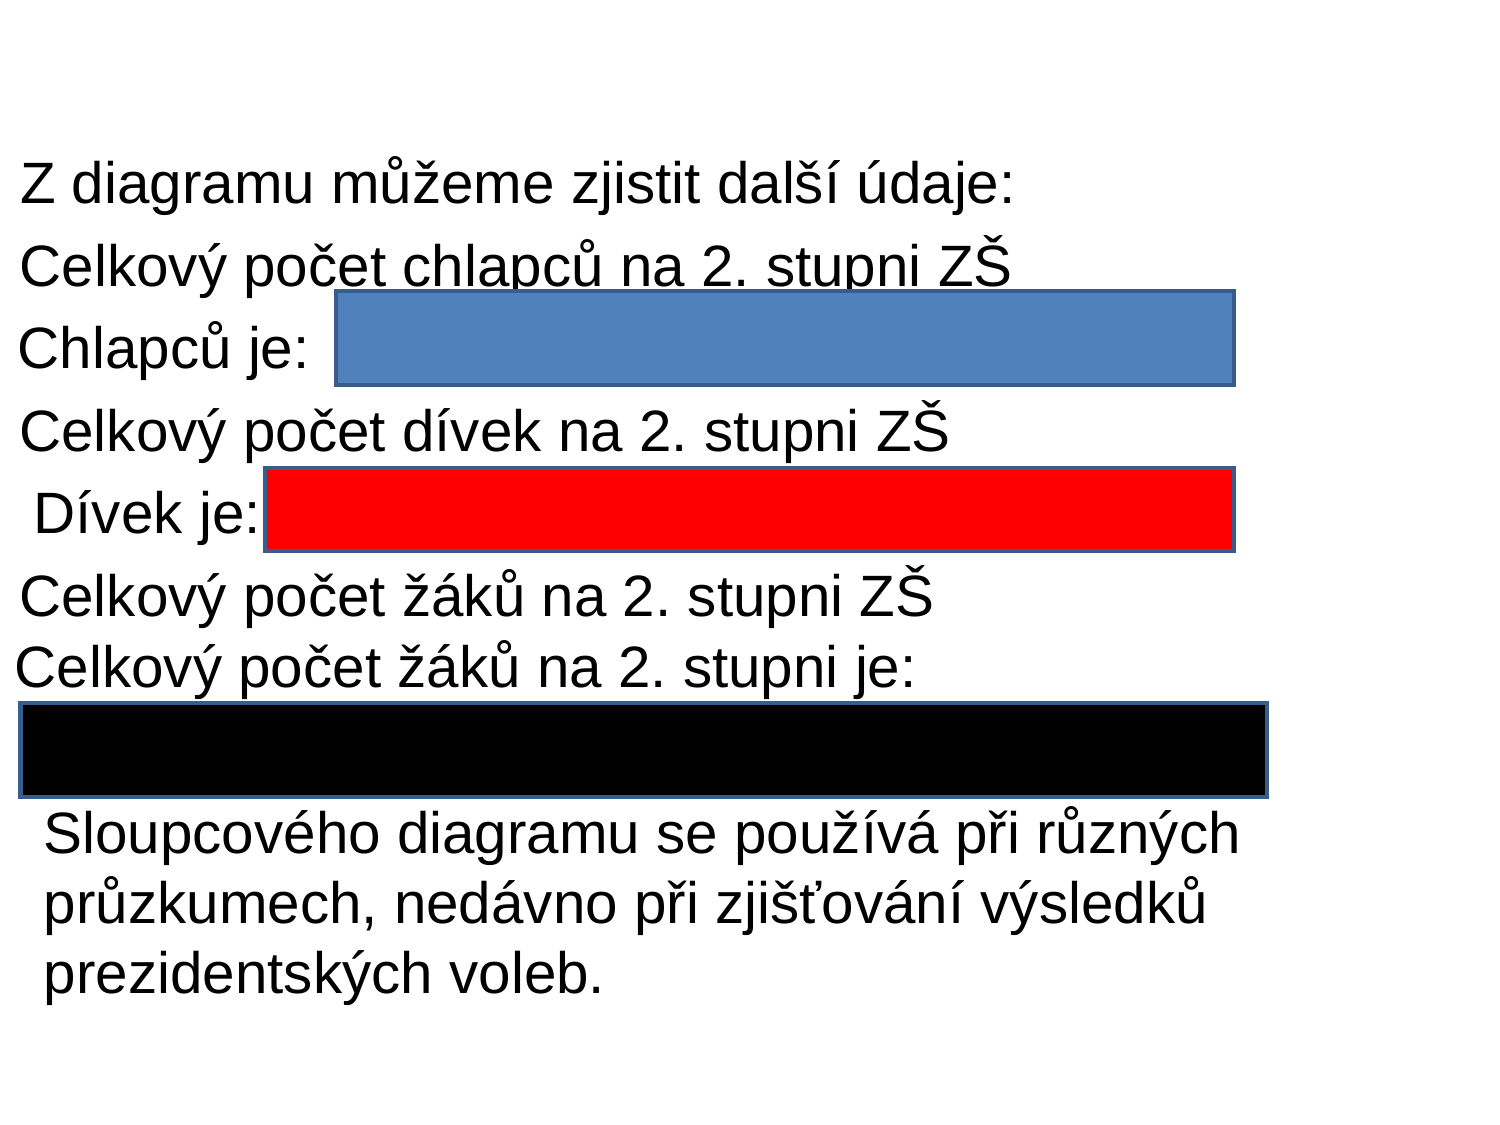

Z diagramu můžeme zjistit další údaje:
Celkový počet chlapců na 2. stupni ZŠ
Chlapců je: 54 (14 + 13 + 11 + 16) = 54
Celkový počet dívek na 2. stupni ZŠ
Dívek je: 46 (12 + 14 + 11 + 9) = 46
Celkový počet žáků na 2. stupni ZŠ
Celkový počet žáků na 2. stupni je:
100 (26 + 27 + 22 +25) = 100
Sloupcového diagramu se používá při různých
průzkumech, nedávno při zjišťování výsledků
prezidentských voleb.